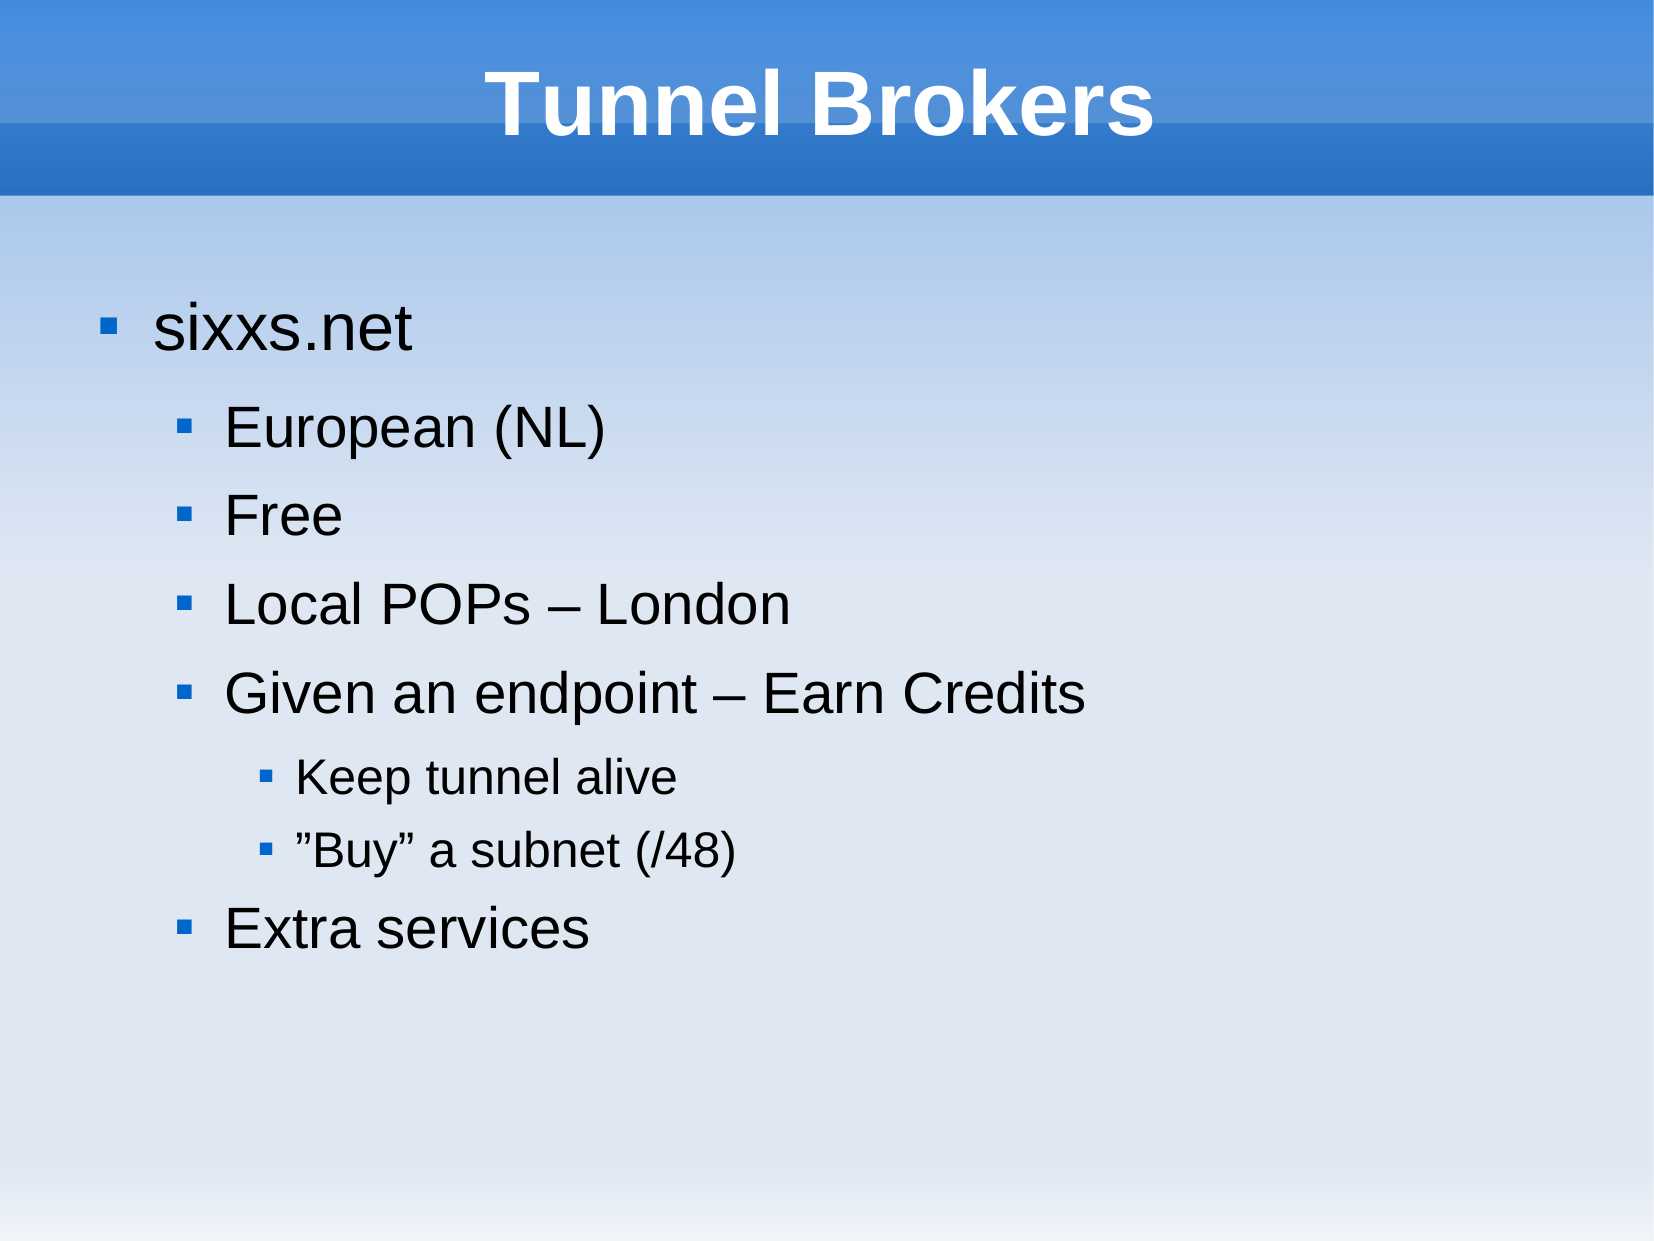

# Tunnel Brokers
sixxs.net
European (NL)
Free
Local POPs – London
Given an endpoint – Earn Credits
Keep tunnel alive
”Buy” a subnet (/48)
Extra services